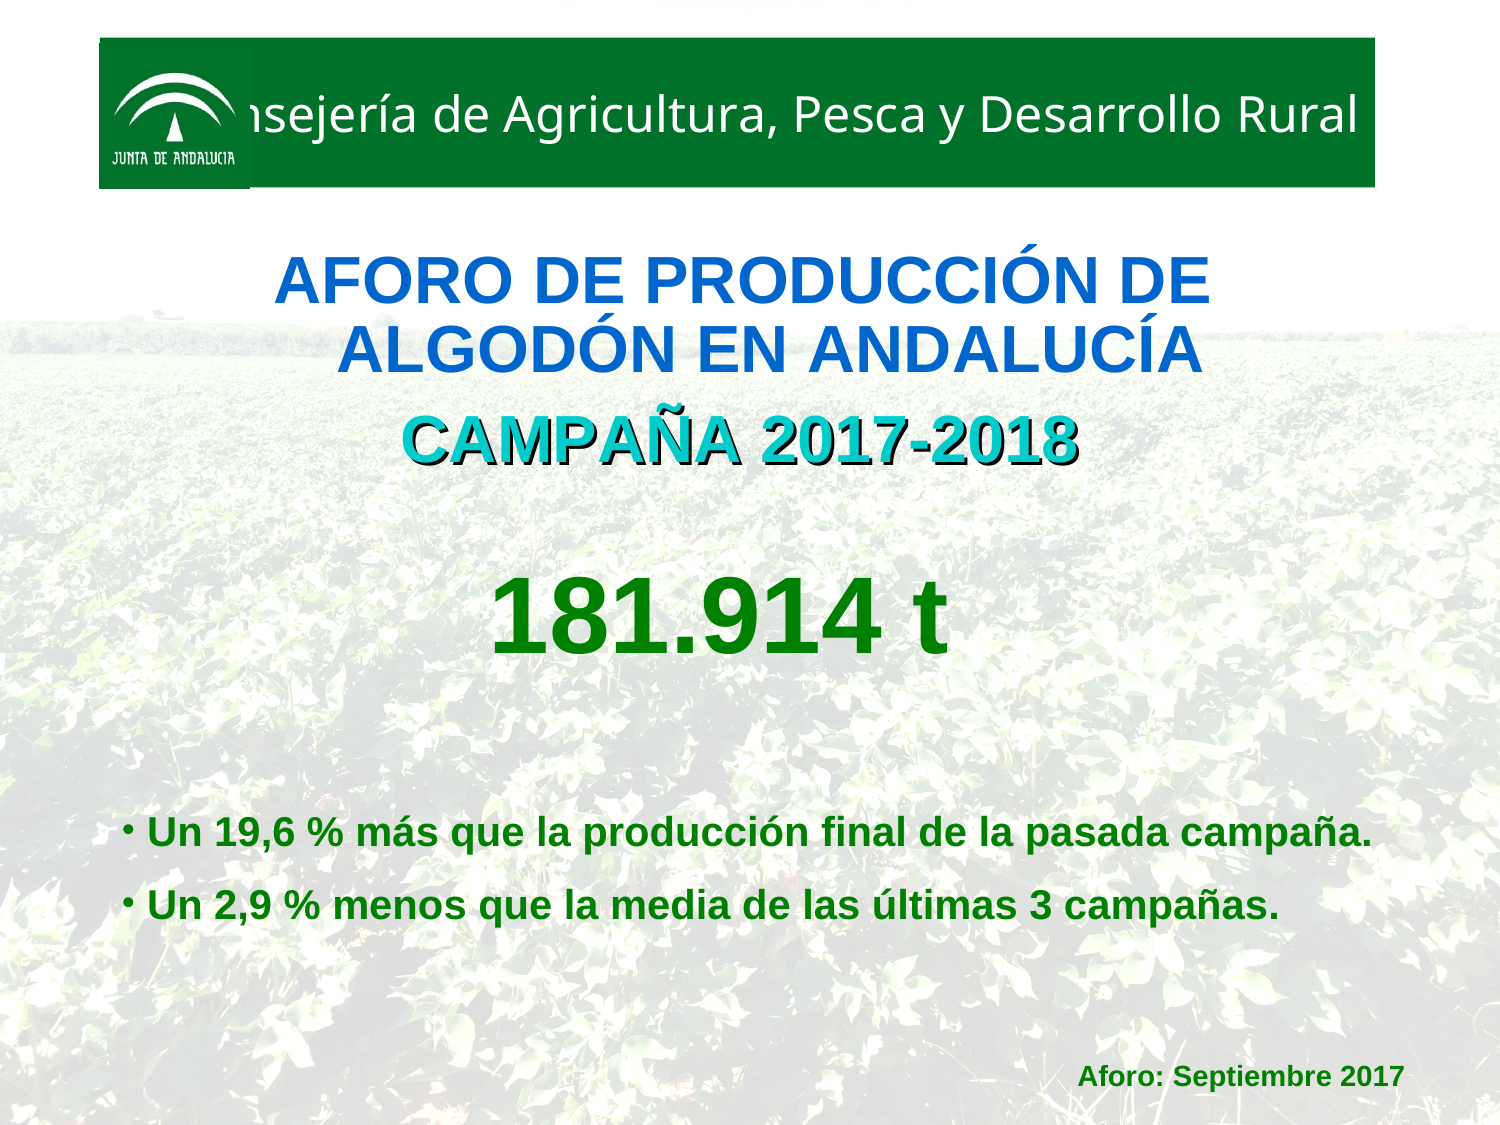

# Consejería de Agricultura, Pesca y Desarrollo Rural
AFORO DE PRODUCCIÓN DE ALGODÓN EN ANDALUCÍA
CAMPAÑA 2017-2018
181.914 t
 Un 19,6 % más que la producción final de la pasada campaña.
 Un 2,9 % menos que la media de las últimas 3 campañas.
Aforo: Septiembre 2017